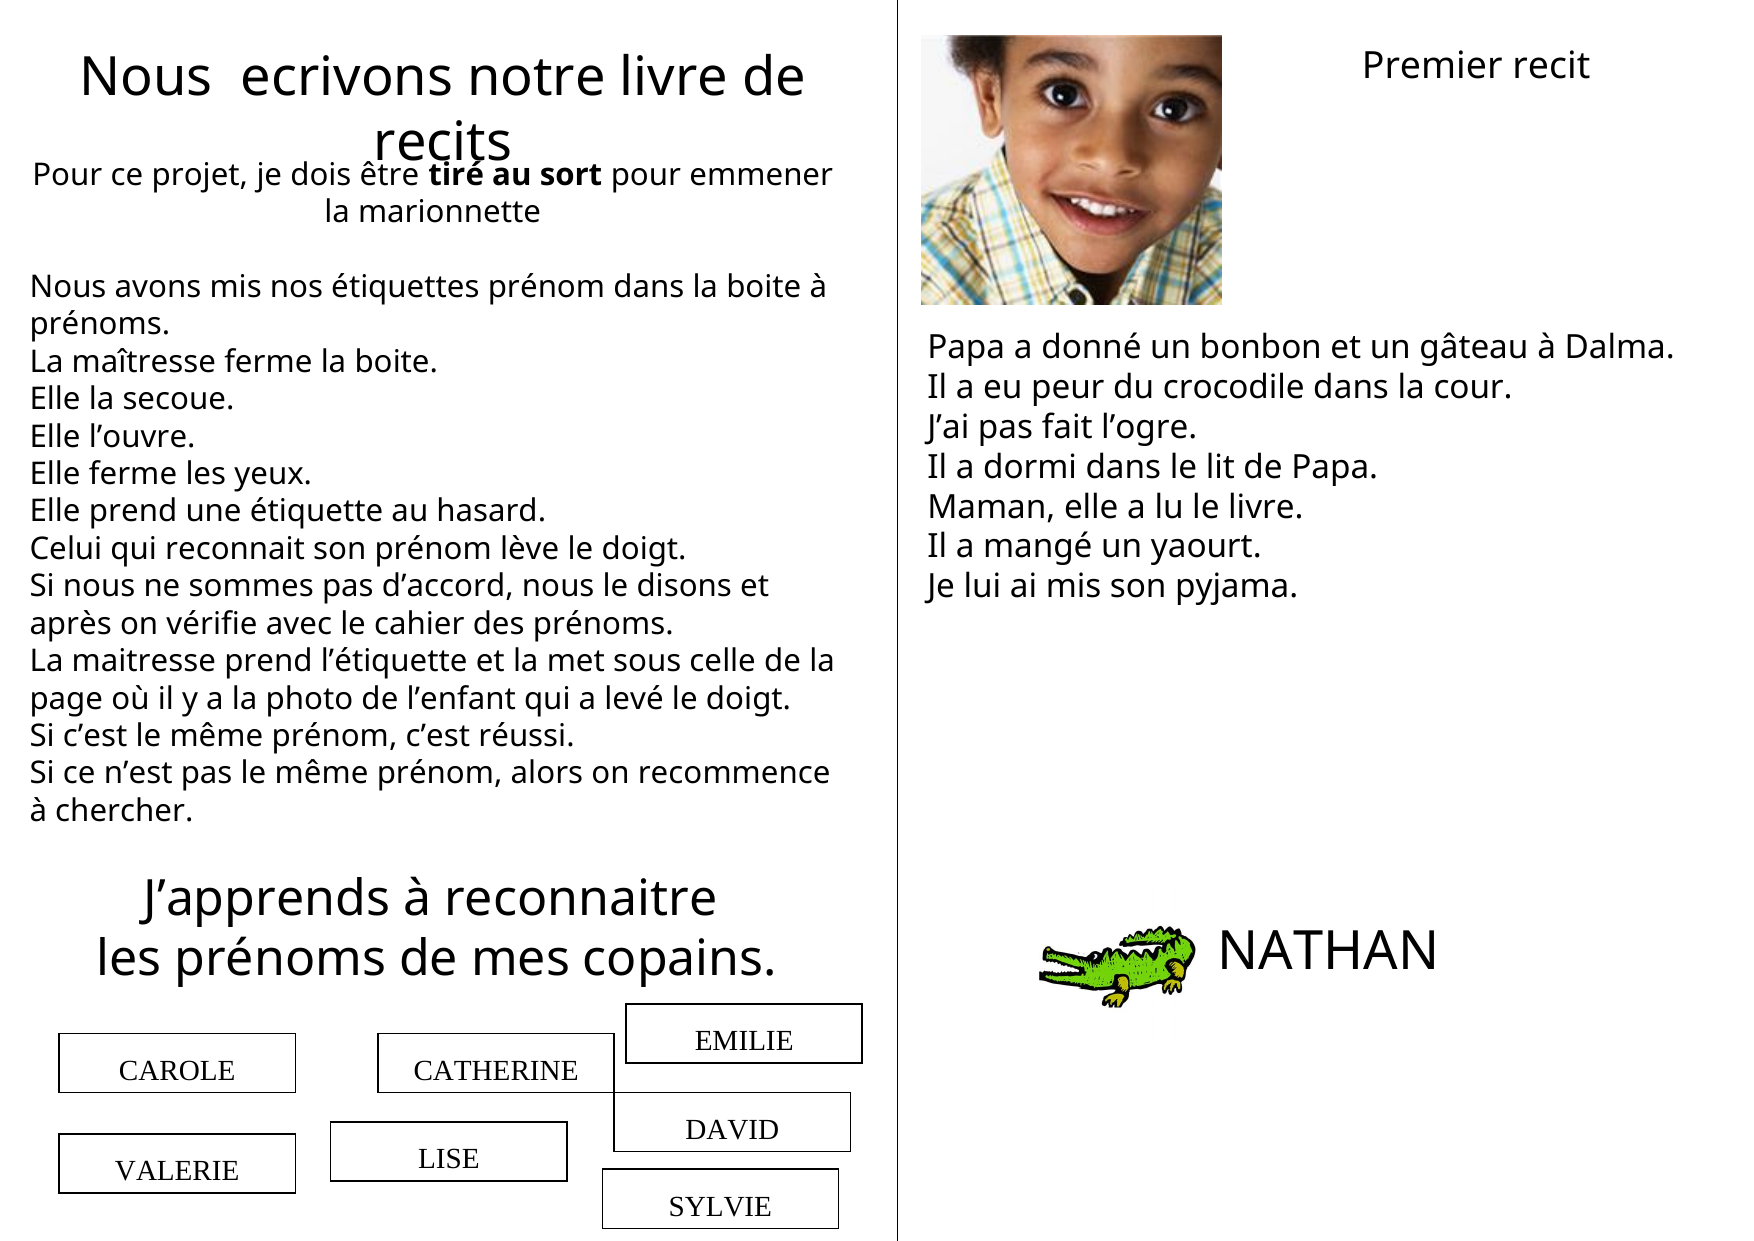

Nous ecrivons notre livre de recits
Premier recit
Pour ce projet, je dois être tiré au sort pour emmener
la marionnette
Nous avons mis nos étiquettes prénom dans la boite à prénoms.
La maîtresse ferme la boite.
Elle la secoue.
Elle l’ouvre.
Elle ferme les yeux.
Elle prend une étiquette au hasard.
Celui qui reconnait son prénom lève le doigt.
Si nous ne sommes pas d’accord, nous le disons et après on vérifie avec le cahier des prénoms.
La maitresse prend l’étiquette et la met sous celle de la page où il y a la photo de l’enfant qui a levé le doigt.
Si c’est le même prénom, c’est réussi.
Si ce n’est pas le même prénom, alors on recommence à chercher.
J’apprends à reconnaitre
les prénoms de mes copains.
Papa a donné un bonbon et un gâteau à Dalma.
Il a eu peur du crocodile dans la cour.
J’ai pas fait l’ogre.
Il a dormi dans le lit de Papa.
Maman, elle a lu le livre.
Il a mangé un yaourt.
Je lui ai mis son pyjama.
NATHAN
EMILIE
CAROLE
CATHERINE
DAVID
LISE
VALERIE
SYLVIE